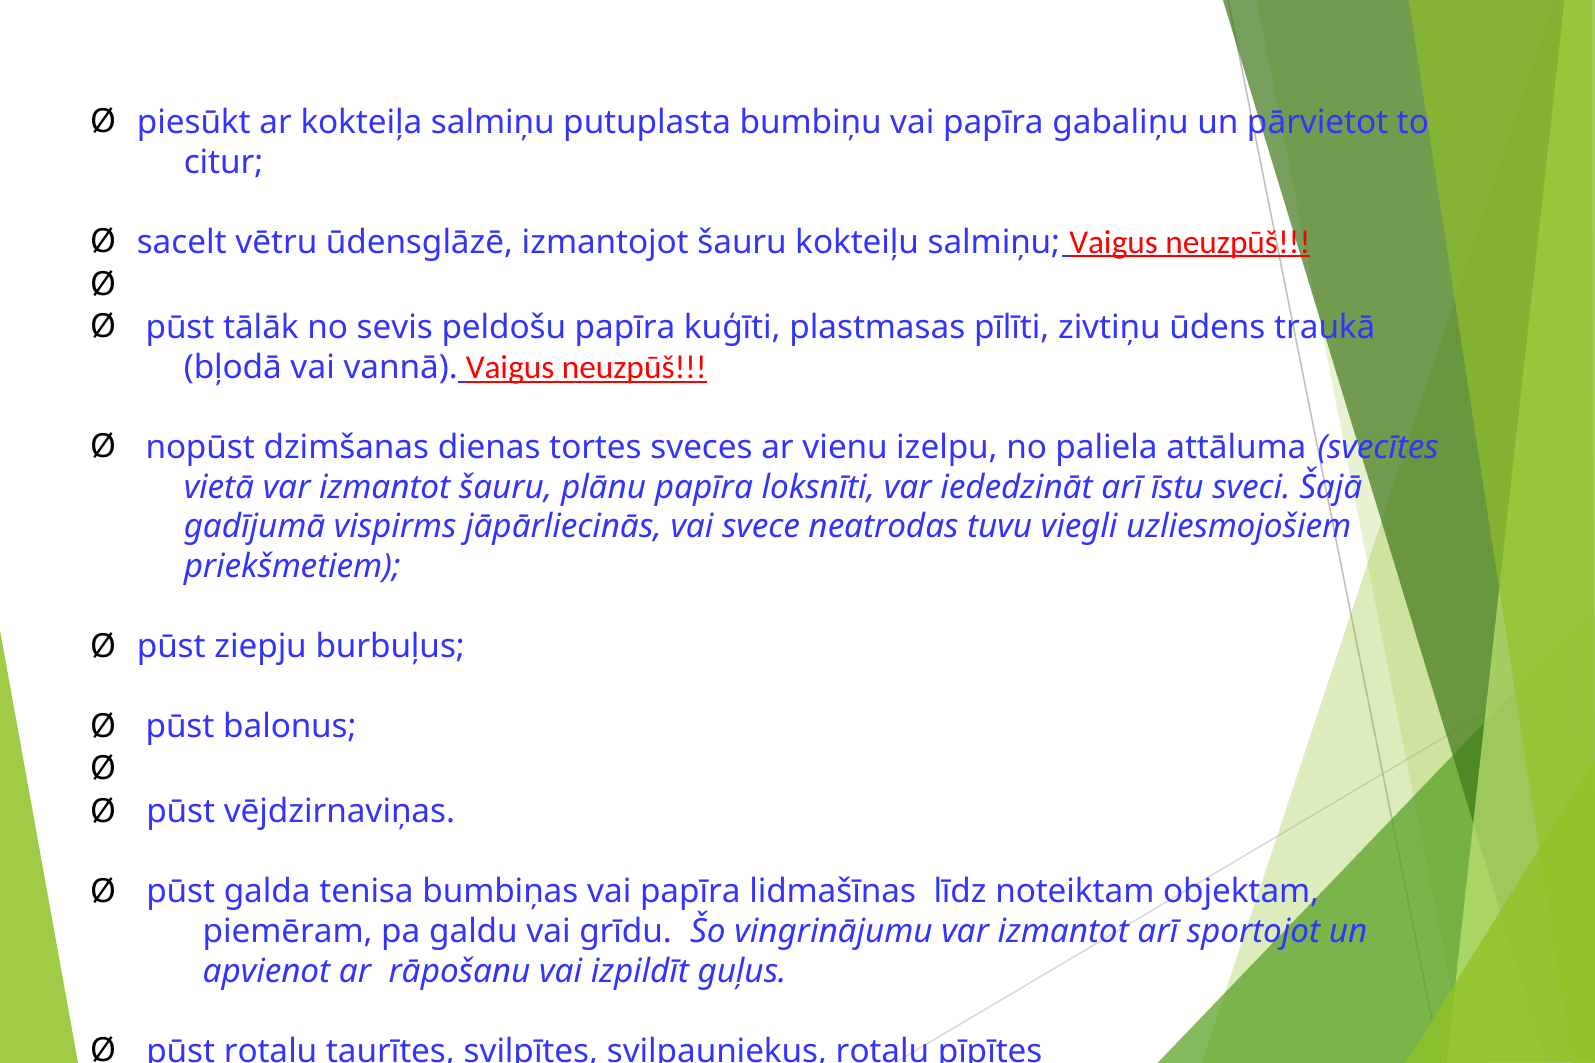

piesūkt ar kokteiļa salmiņu putuplasta bumbiņu vai papīra gabaliņu un pārvietot to citur;
sacelt vētru ūdensglāzē, izmantojot šauru kokteiļu salmiņu; Vaigus neuzpūš!!!
 pūst tālāk no sevis peldošu papīra kuģīti, plastmasas pīlīti, zivtiņu ūdens traukā (bļodā vai vannā). Vaigus neuzpūš!!!
 nopūst dzimšanas dienas tortes sveces ar vienu izelpu, no paliela attāluma (svecītes vietā var izmantot šauru, plānu papīra loksnīti, var iededzināt arī īstu sveci. Šajā gadījumā vispirms jāpārliecinās, vai svece neatrodas tuvu viegli uzliesmojošiem priekšmetiem);
pūst ziepju burbuļus;
 pūst balonus;
pūst vējdzirnaviņas.
pūst galda tenisa bumbiņas vai papīra lidmašīnas līdz noteiktam objektam, piemēram, pa galdu vai grīdu. Šo vingrinājumu var izmantot arī sportojot un apvienot ar rāpošanu vai izpildīt guļus.
pūst rotaļu taurītes, svilpītes, svilpauniekus, rotaļu pīpītes